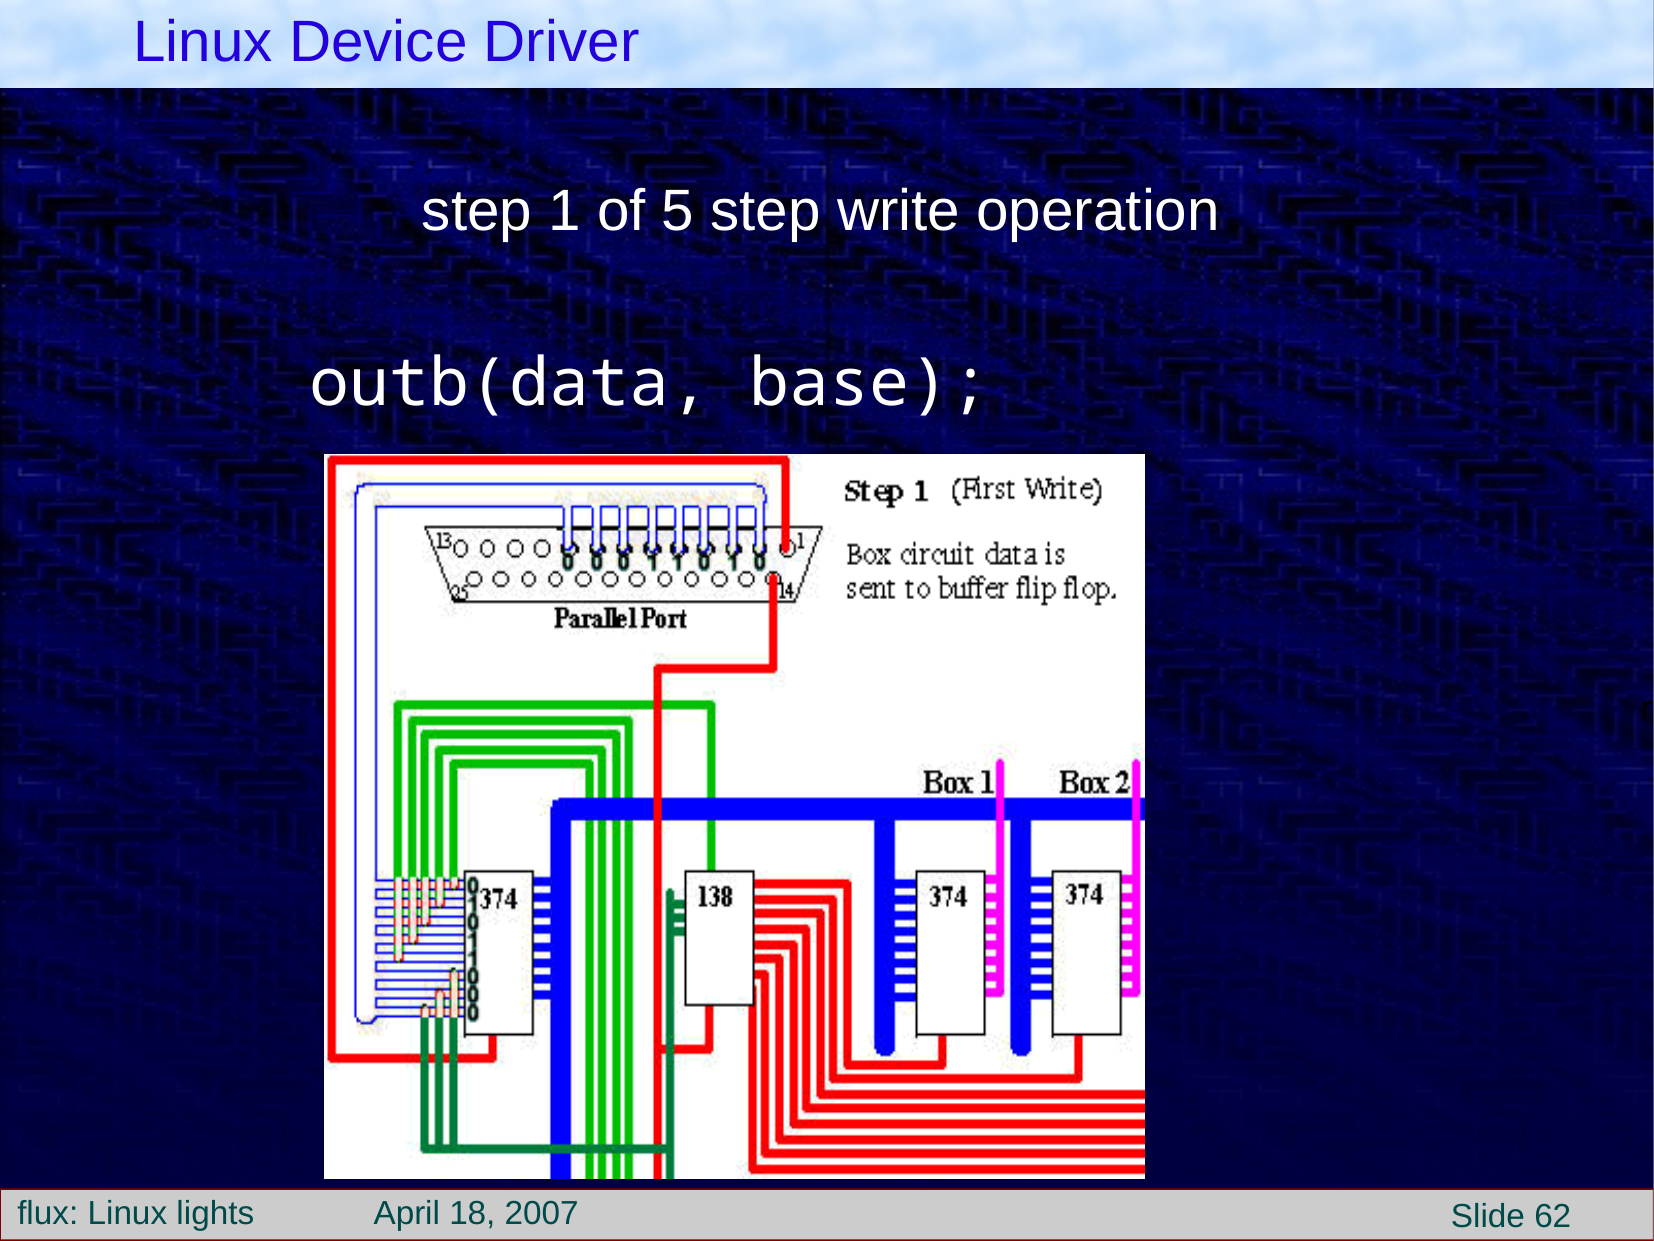

Linux Device Driver
# step 1 of 5 step write operation
outb(data, base);
re
flux: Linux lights	April 18, 2007
Slide